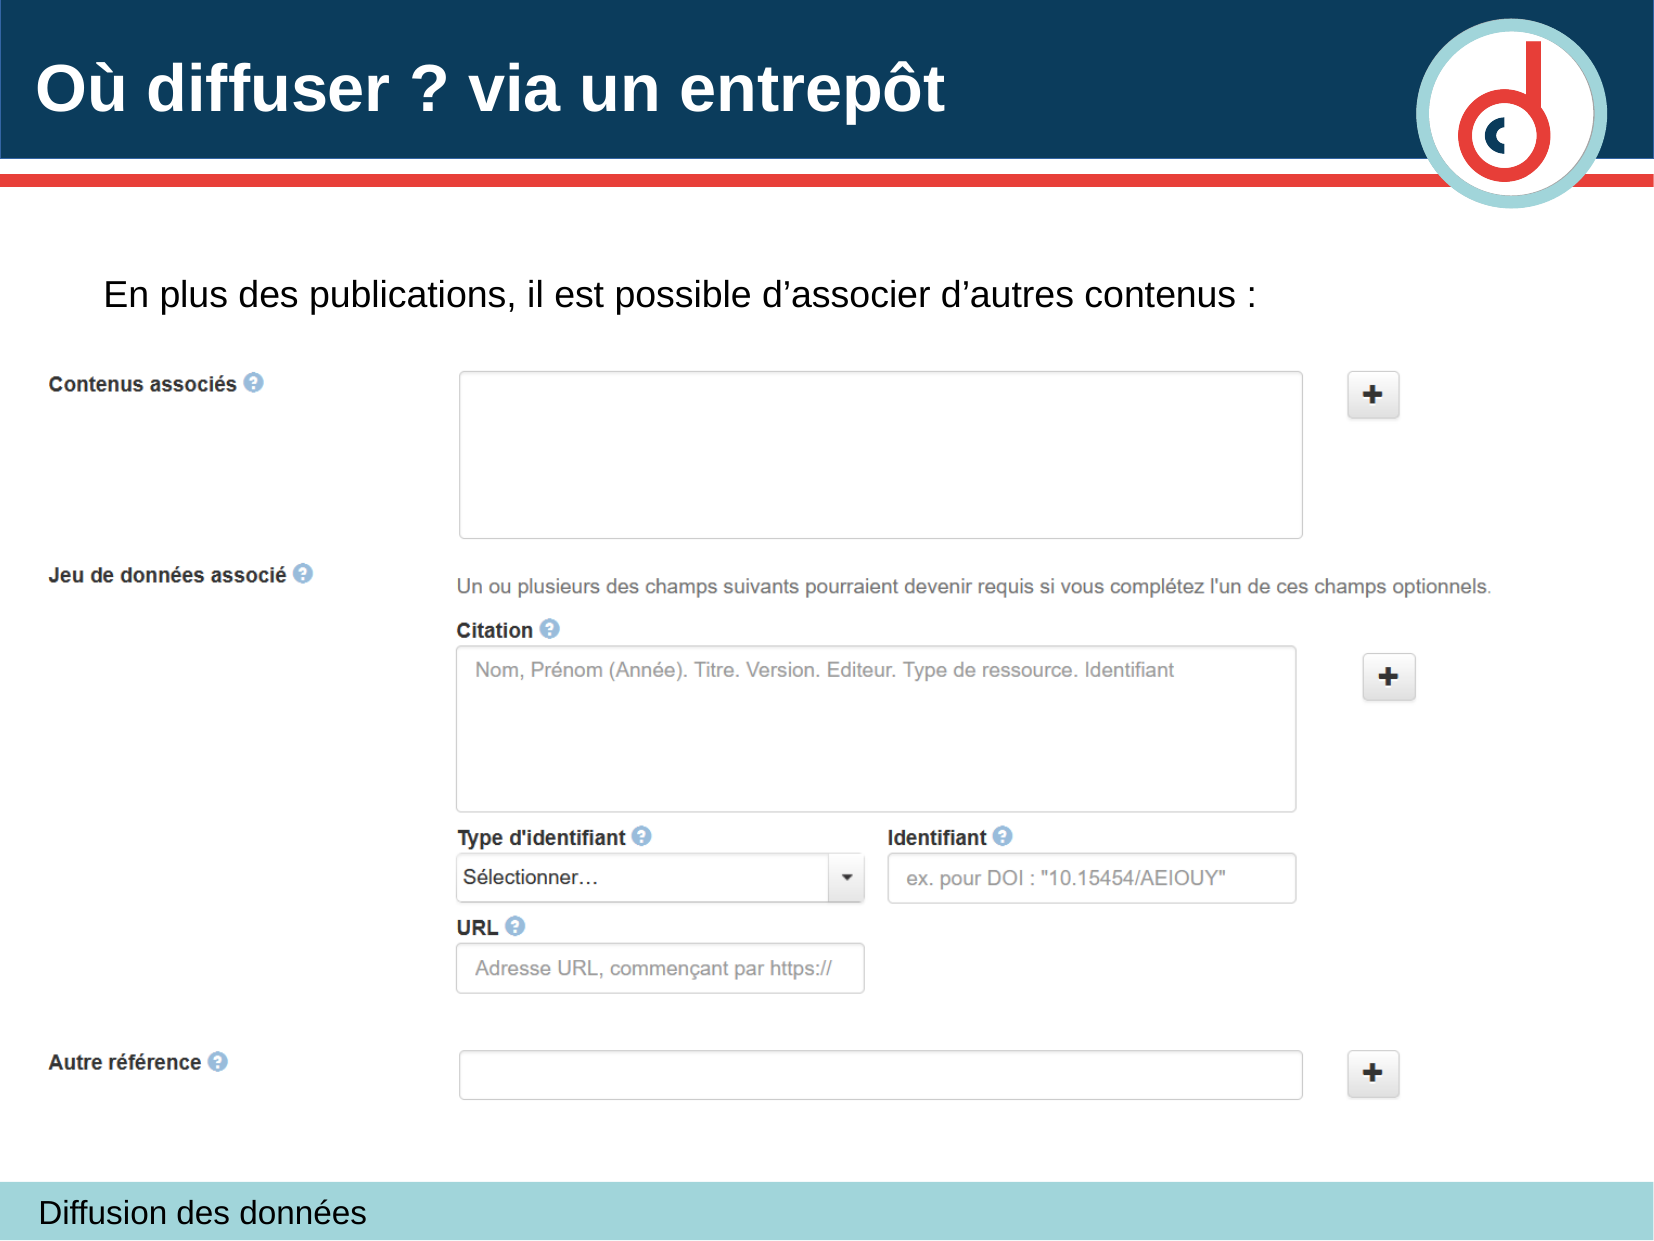

# Où diffuser ? via un entrepôt
En plus des publications, il est possible d’associer d’autres contenus :
Diffusion des données